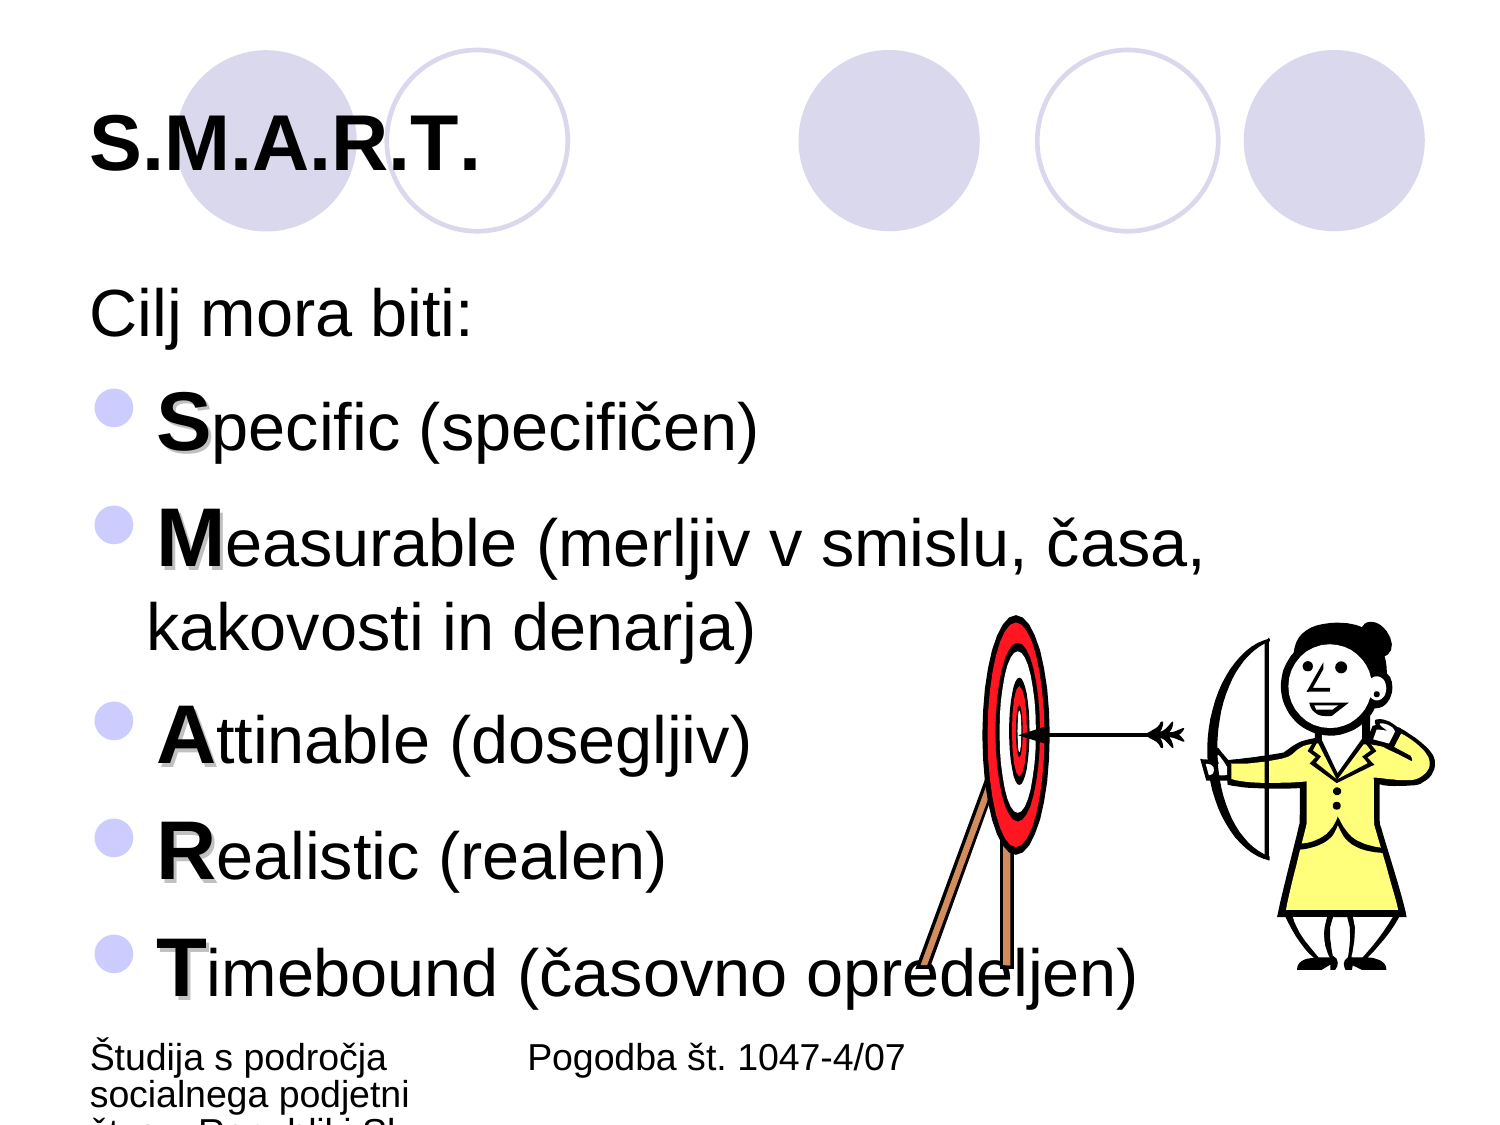

# S.M.A.R.T.
Cilj mora biti:
Specific (specifičen)
Measurable (merljiv v smislu, časa, kakovosti in denarja)
Attinable (dosegljiv)
Realistic (realen)
Timebound (časovno opredeljen)
Študija s področja socialnega podjetništva v Republiki Sloveniji;
Pogodba št. 1047-4/07